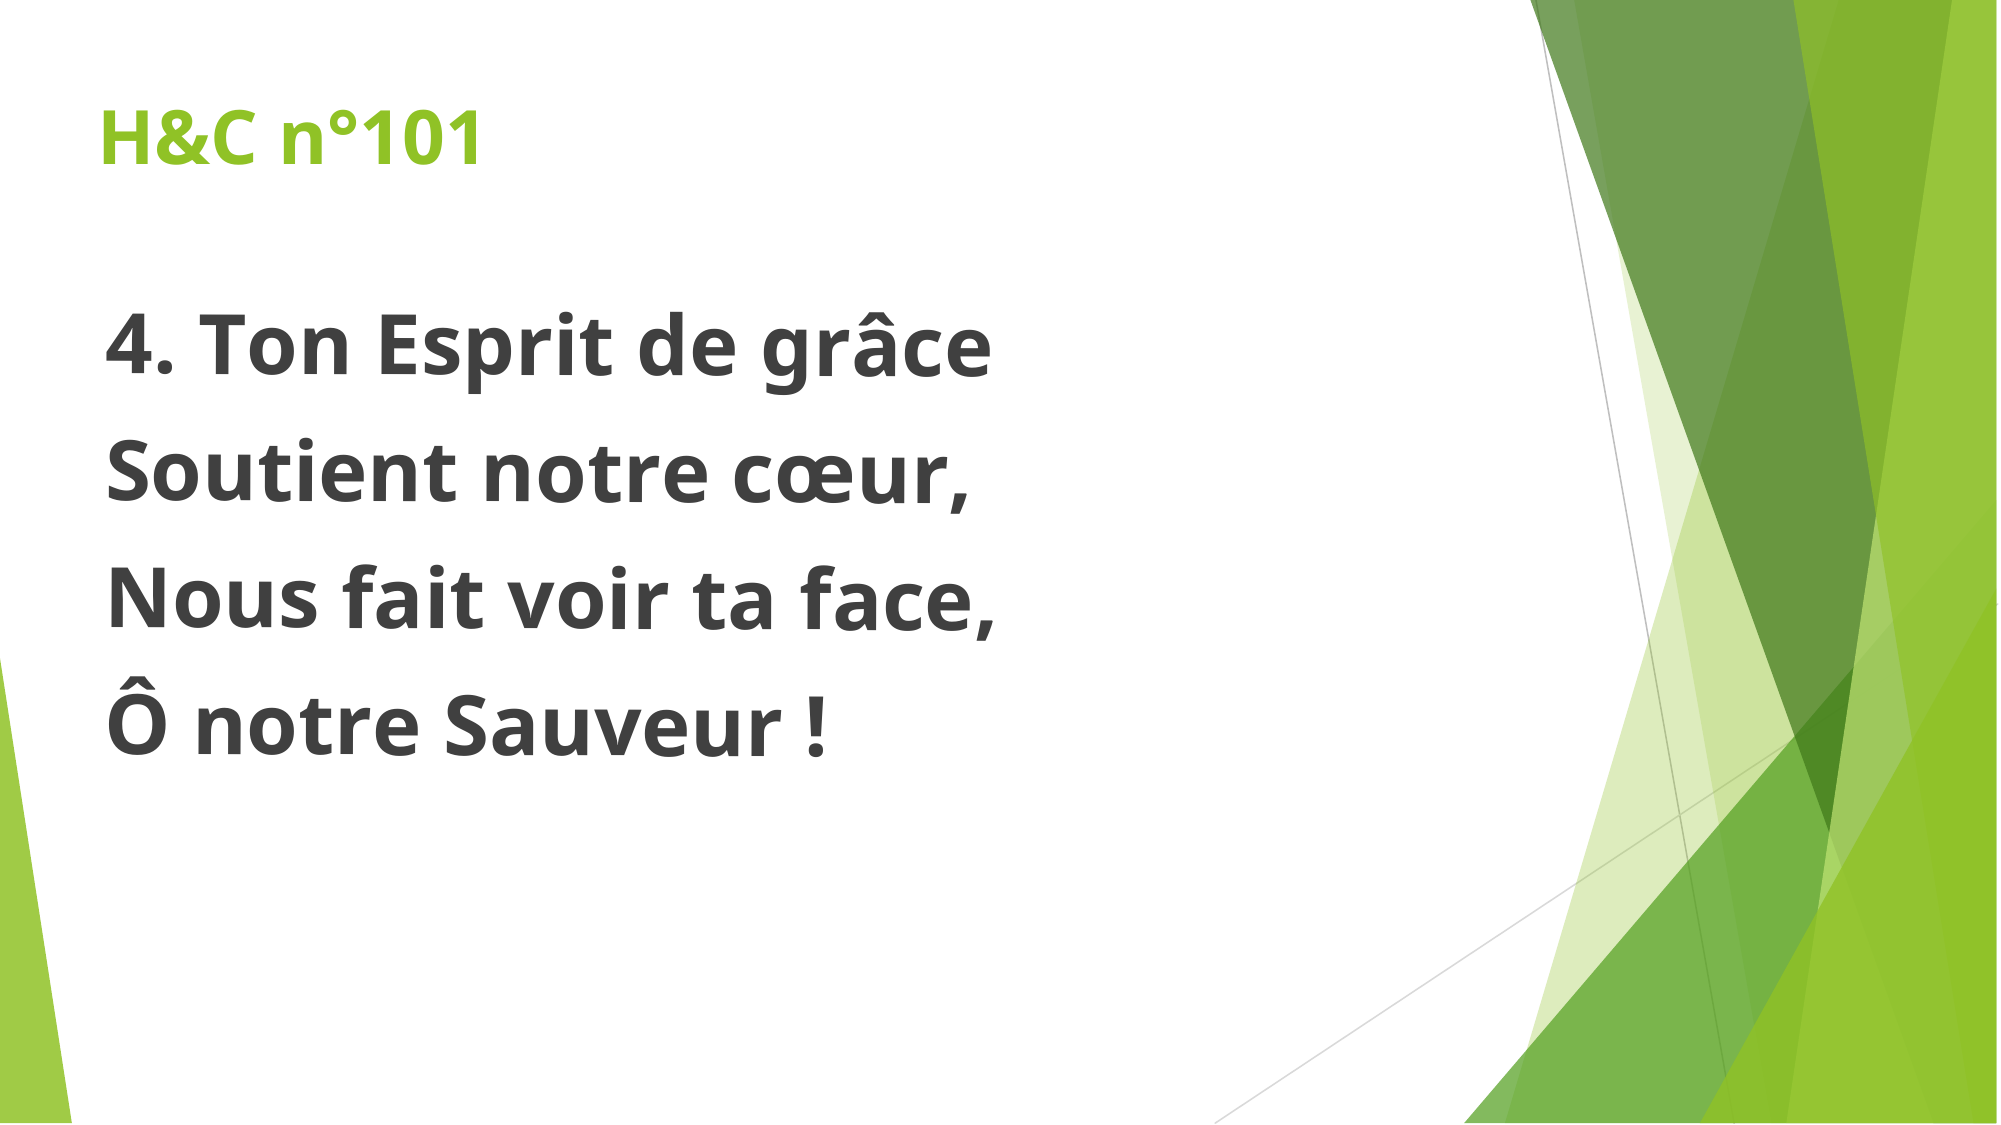

H&C n°101
4. Ton Esprit de grâce
Soutient notre cœur,
Nous fait voir ta face,
Ô notre Sauveur !